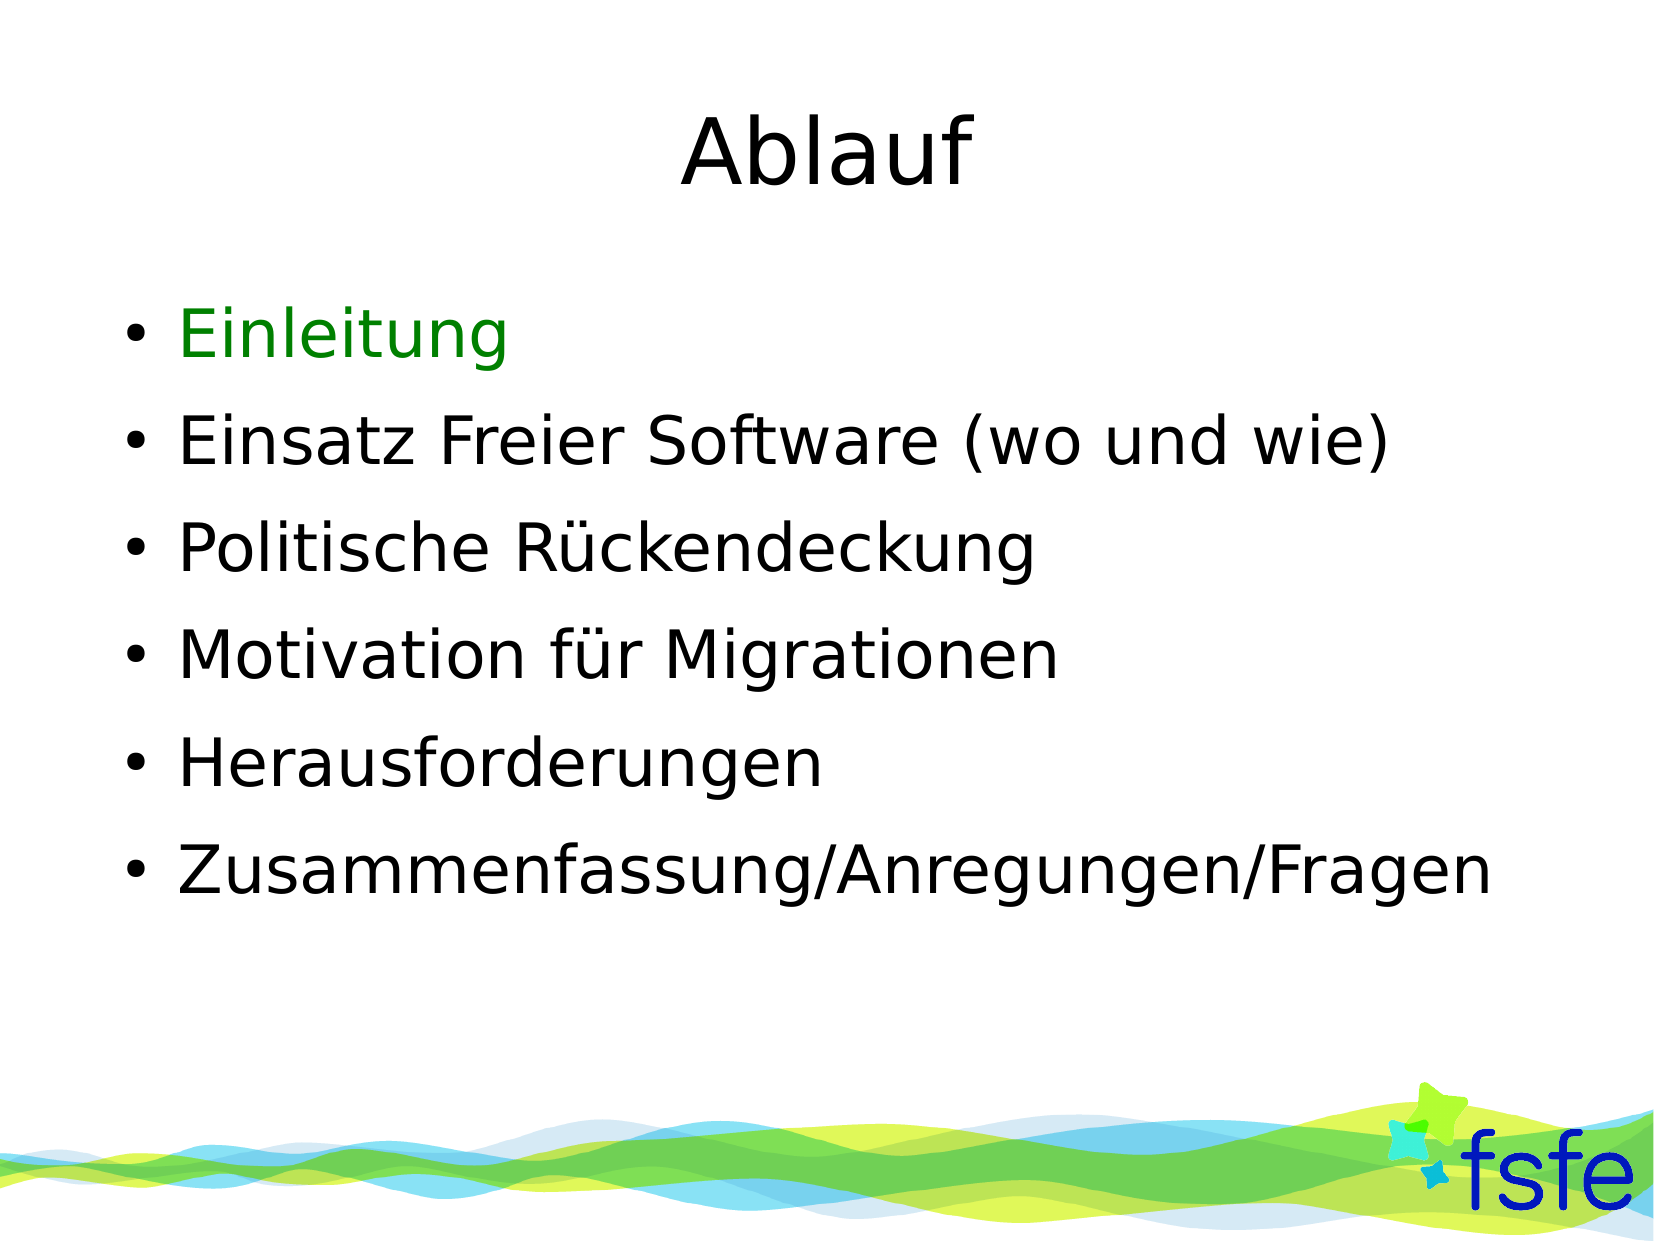

# Ablauf
Einleitung
Einsatz Freier Software (wo und wie)
Politische Rückendeckung
Motivation für Migrationen
Herausforderungen
Zusammenfassung/Anregungen/Fragen